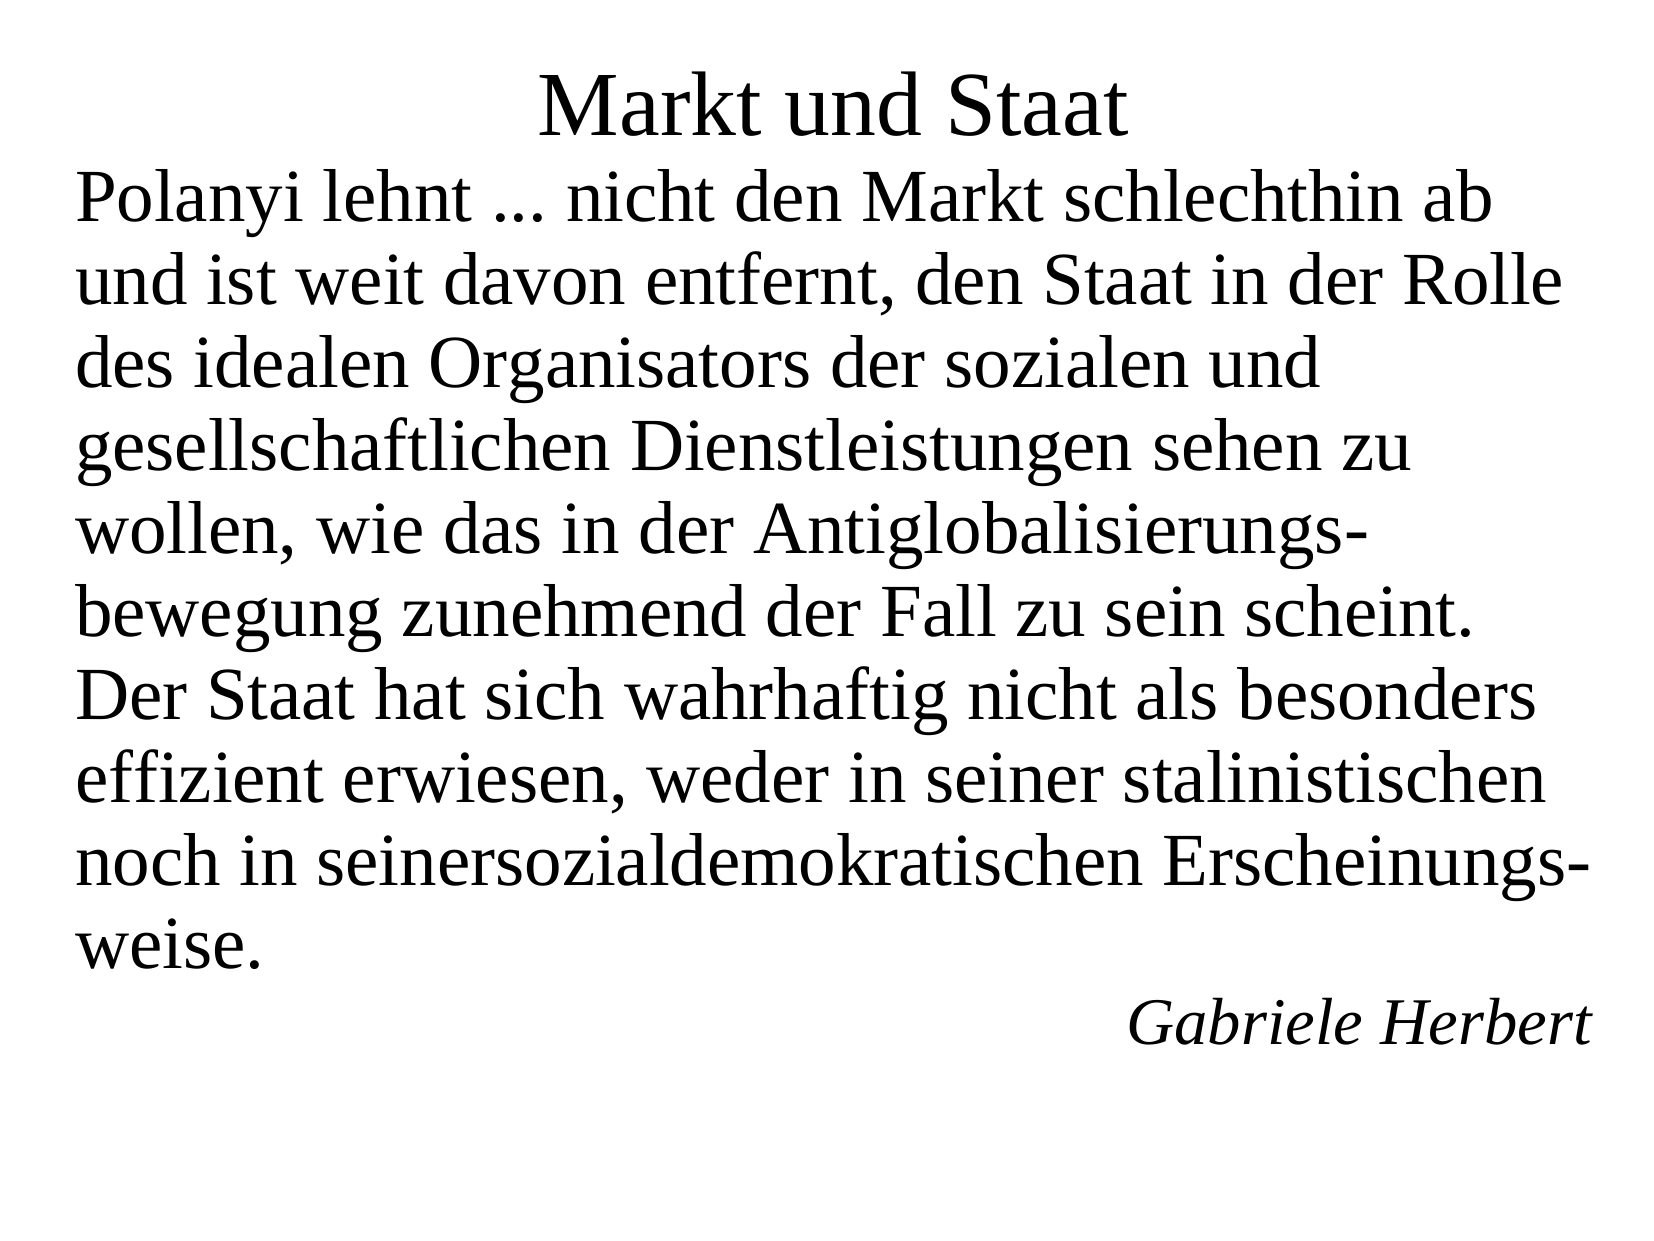

Markt und Staat
Polanyi lehnt ... nicht den Markt schlechthin ab
und ist weit davon entfernt, den Staat in der Rolle
des idealen Organisators der sozialen und
gesellschaftlichen Dienstleistungen sehen zu wollen, wie das in der Antiglobalisierungs-bewegung zunehmend der Fall zu sein scheint. Der Staat hat sich wahrhaftig nicht als besonders effizient erwiesen, weder in seiner stalinistischen
noch in seinersozialdemokratischen Erscheinungs-
weise.
Gabriele Herbert